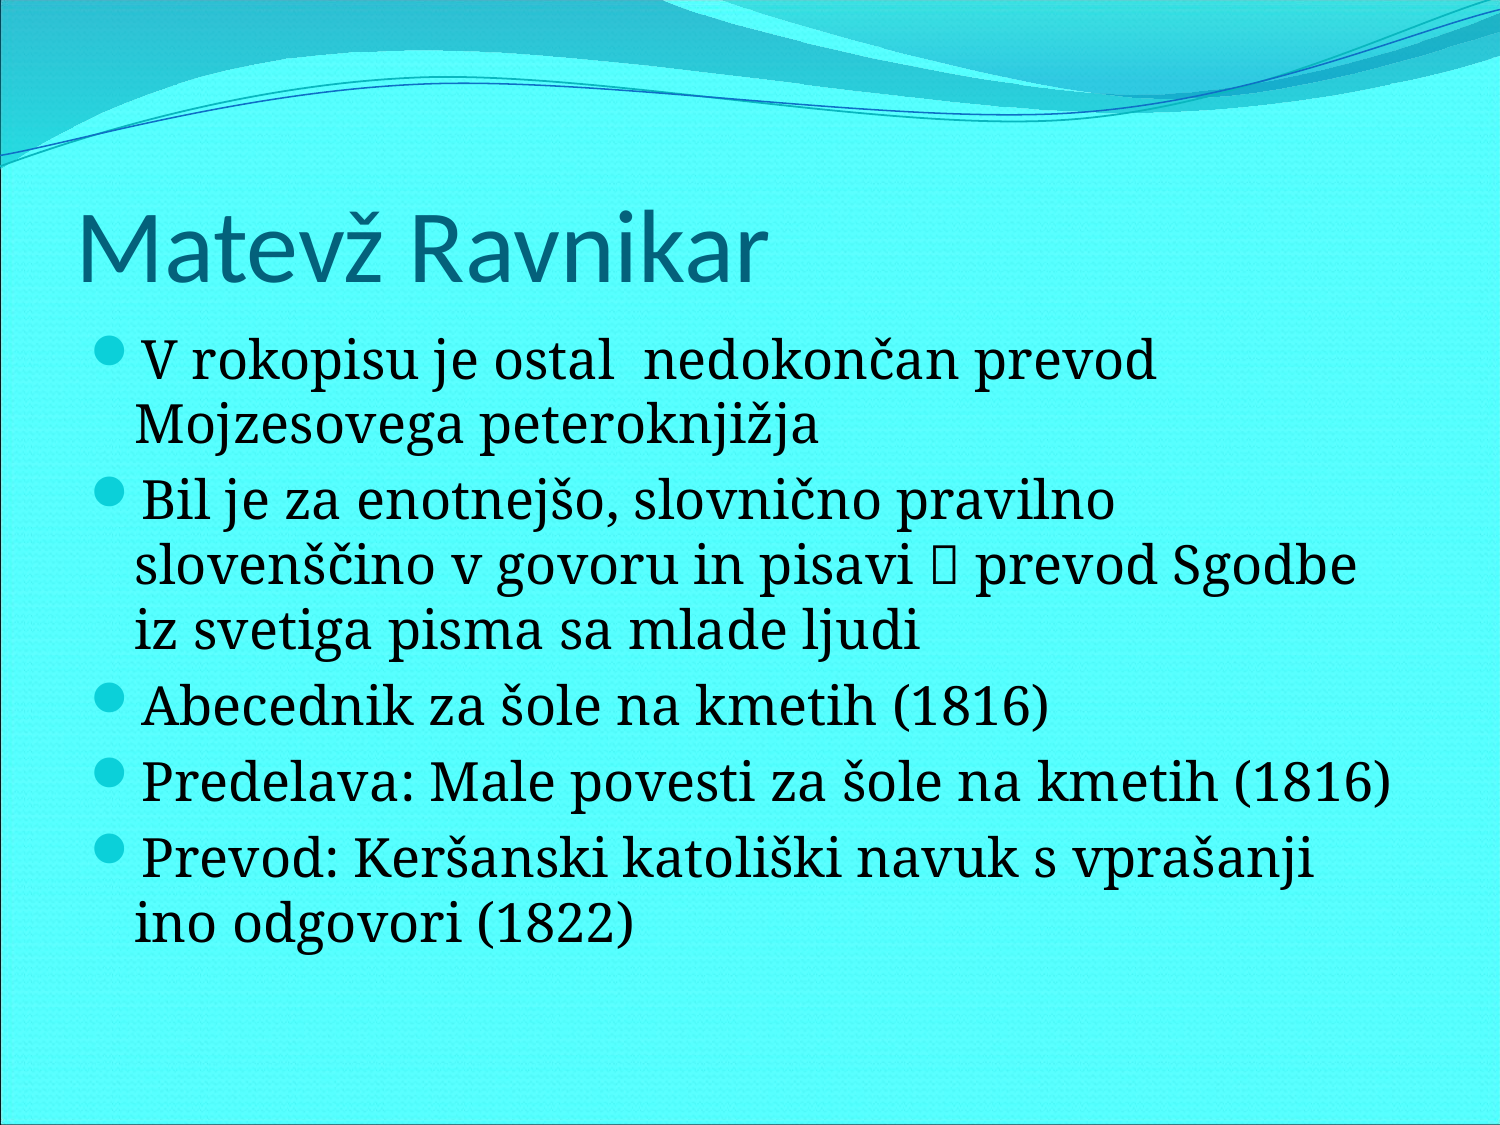

# Matevž Ravnikar
V rokopisu je ostal nedokončan prevod Mojzesovega peteroknjižja
Bil je za enotnejšo, slovnično pravilno slovenščino v govoru in pisavi  prevod Sgodbe iz svetiga pisma sa mlade ljudi
Abecednik za šole na kmetih (1816)
Predelava: Male povesti za šole na kmetih (1816)
Prevod: Keršanski katoliški navuk s vprašanji ino odgovori (1822)